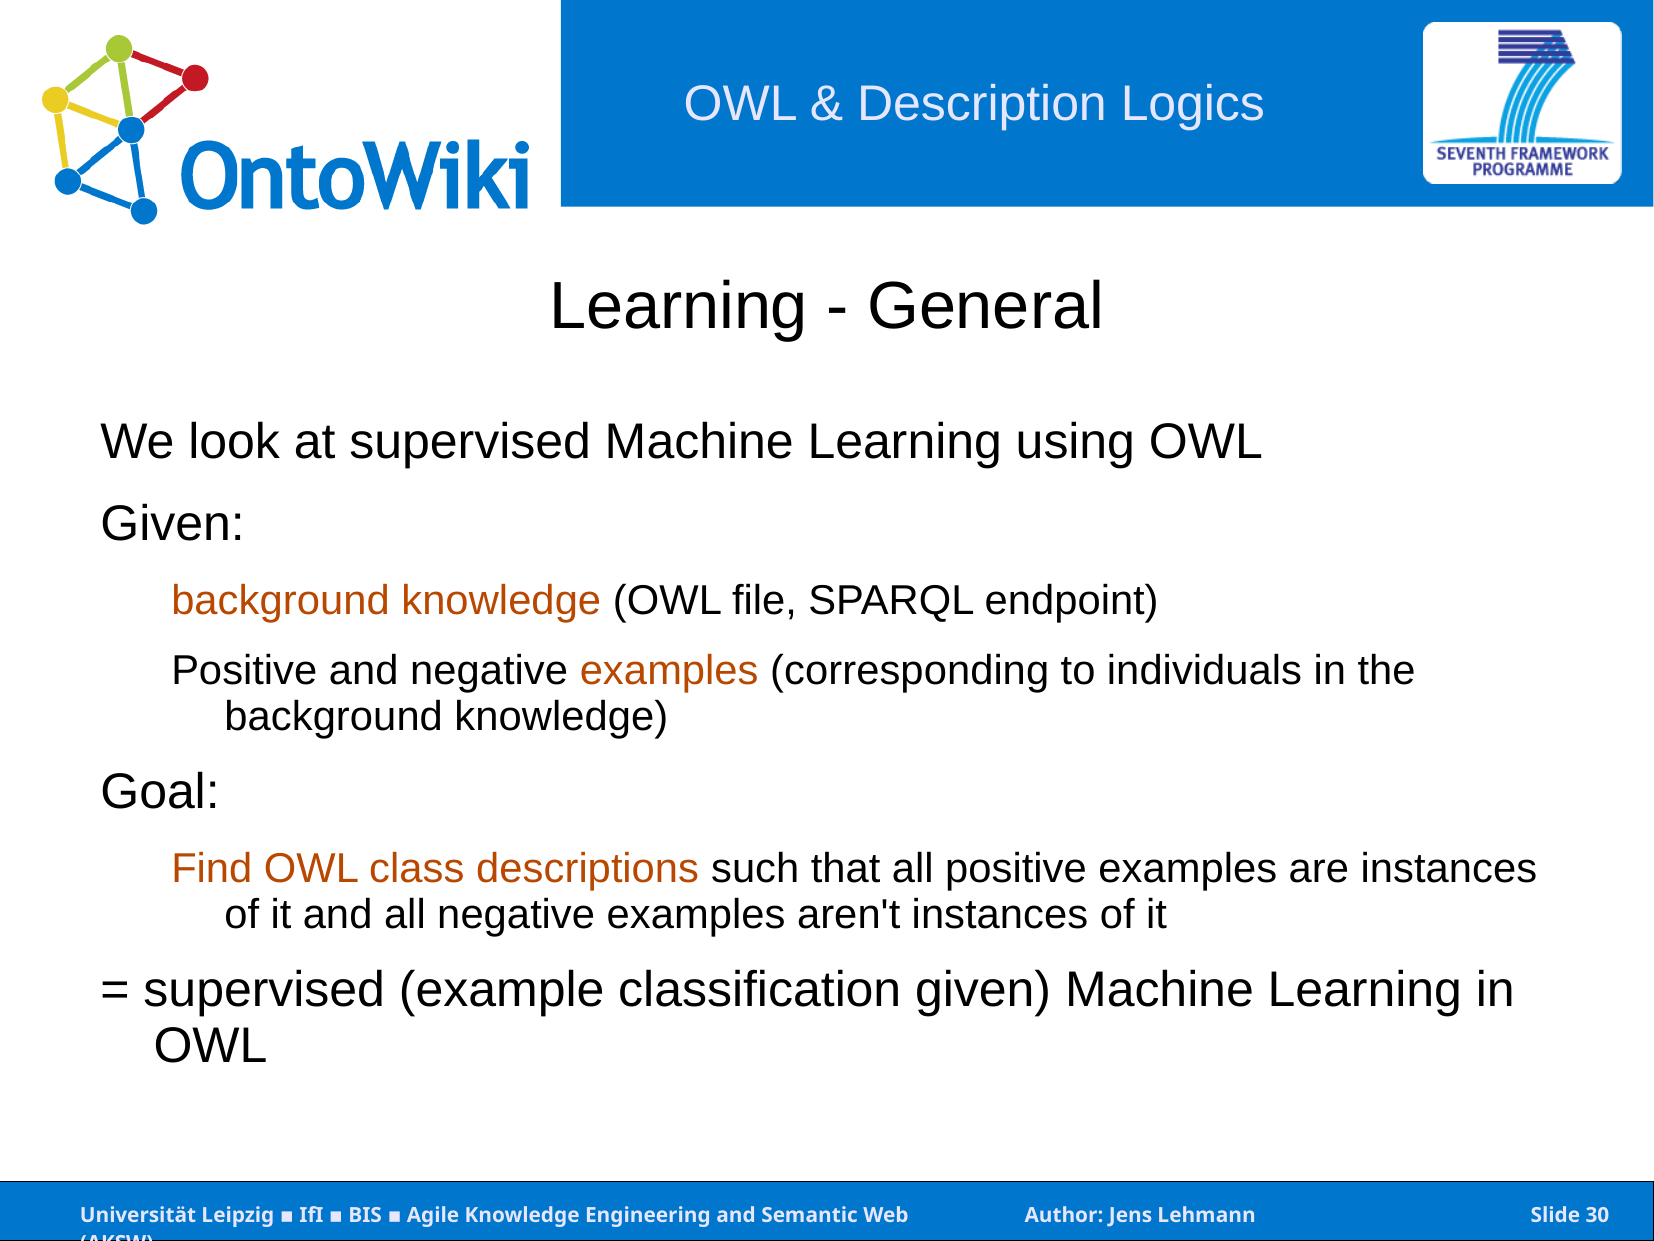

# Learning - General
We look at supervised Machine Learning using OWL
Given:
background knowledge (OWL file, SPARQL endpoint)
Positive and negative examples (corresponding to individuals in the background knowledge)
Goal:
Find OWL class descriptions such that all positive examples are instances of it and all negative examples aren't instances of it
= supervised (example classification given) Machine Learning in OWL